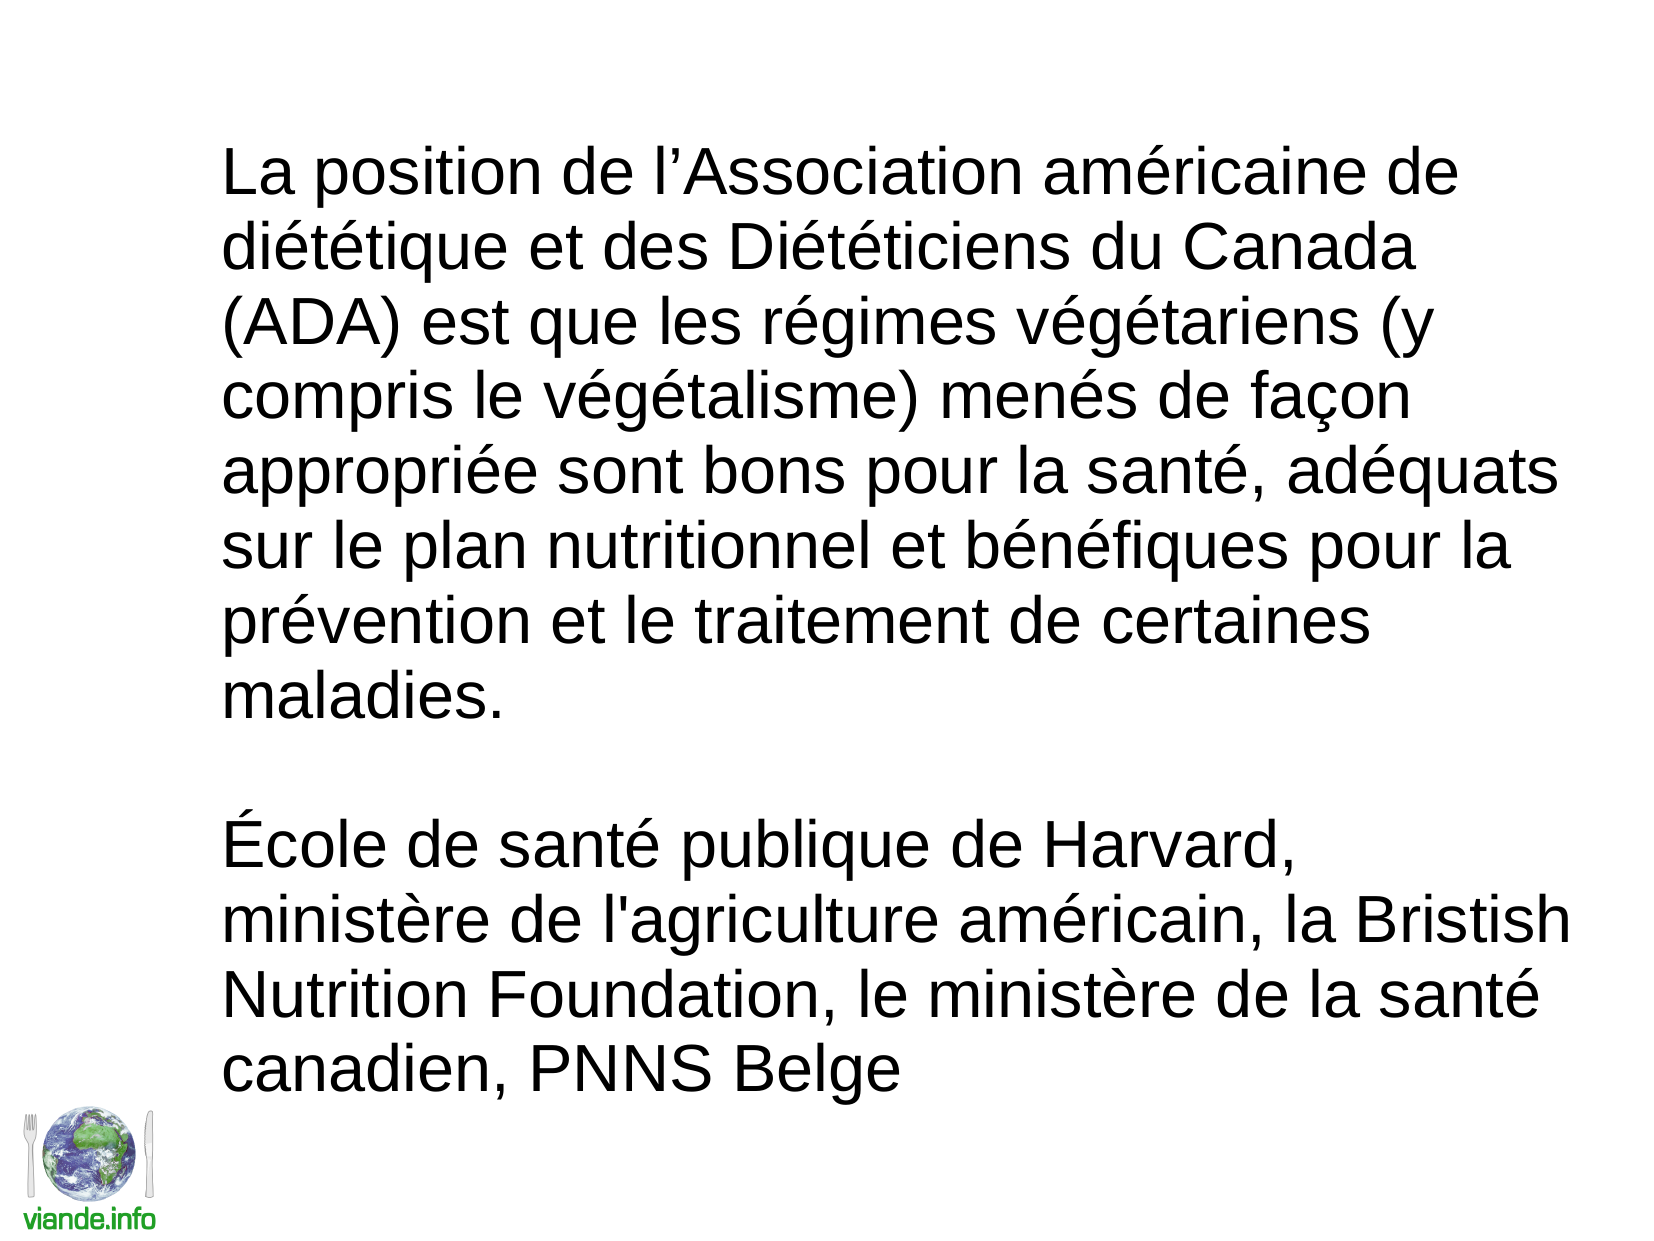

La position de l’Association américaine de diététique et des Diététiciens du Canada (ADA) est que les régimes végétariens (y compris le végétalisme) menés de façon appropriée sont bons pour la santé, adéquats sur le plan nutritionnel et bénéfiques pour la prévention et le traitement de certaines maladies.
École de santé publique de Harvard, ministère de l'agriculture américain, la Bristish Nutrition Foundation, le ministère de la santé canadien, PNNS Belge